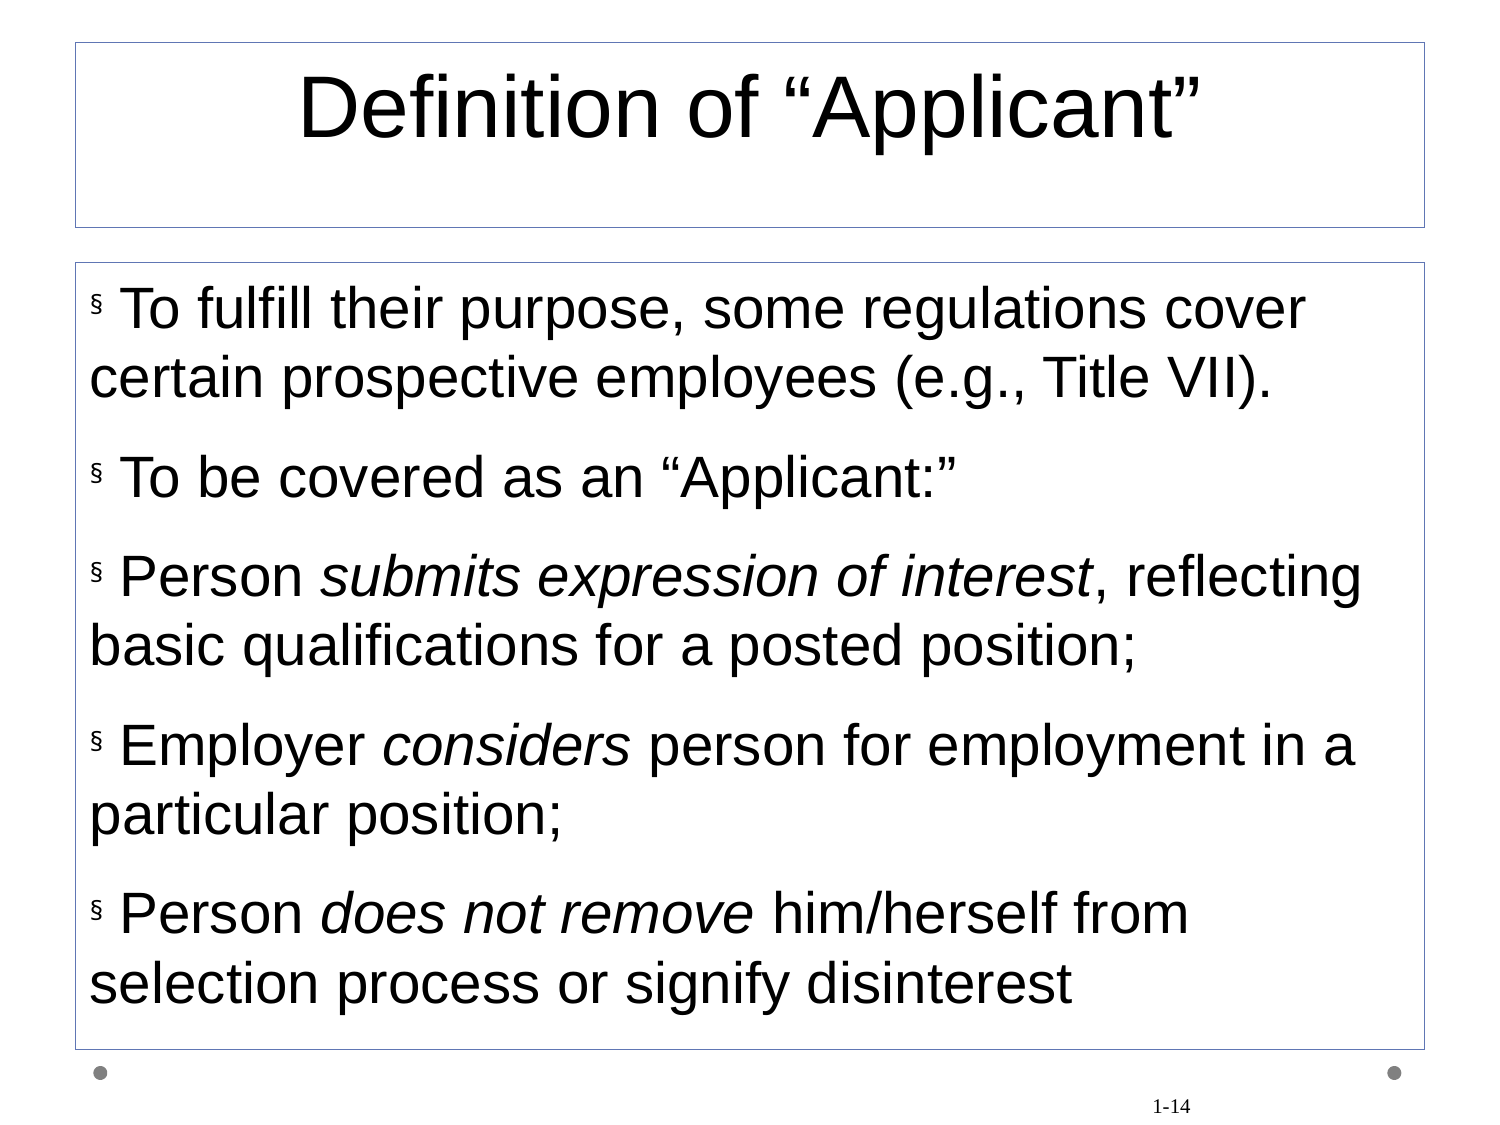

# Definition of “Applicant”
 To fulfill their purpose, some regulations cover certain prospective employees (e.g., Title VII).
 To be covered as an “Applicant:”
 Person submits expression of interest, reflecting basic qualifications for a posted position;
 Employer considers person for employment in a particular position;
 Person does not remove him/herself from selection process or signify disinterest